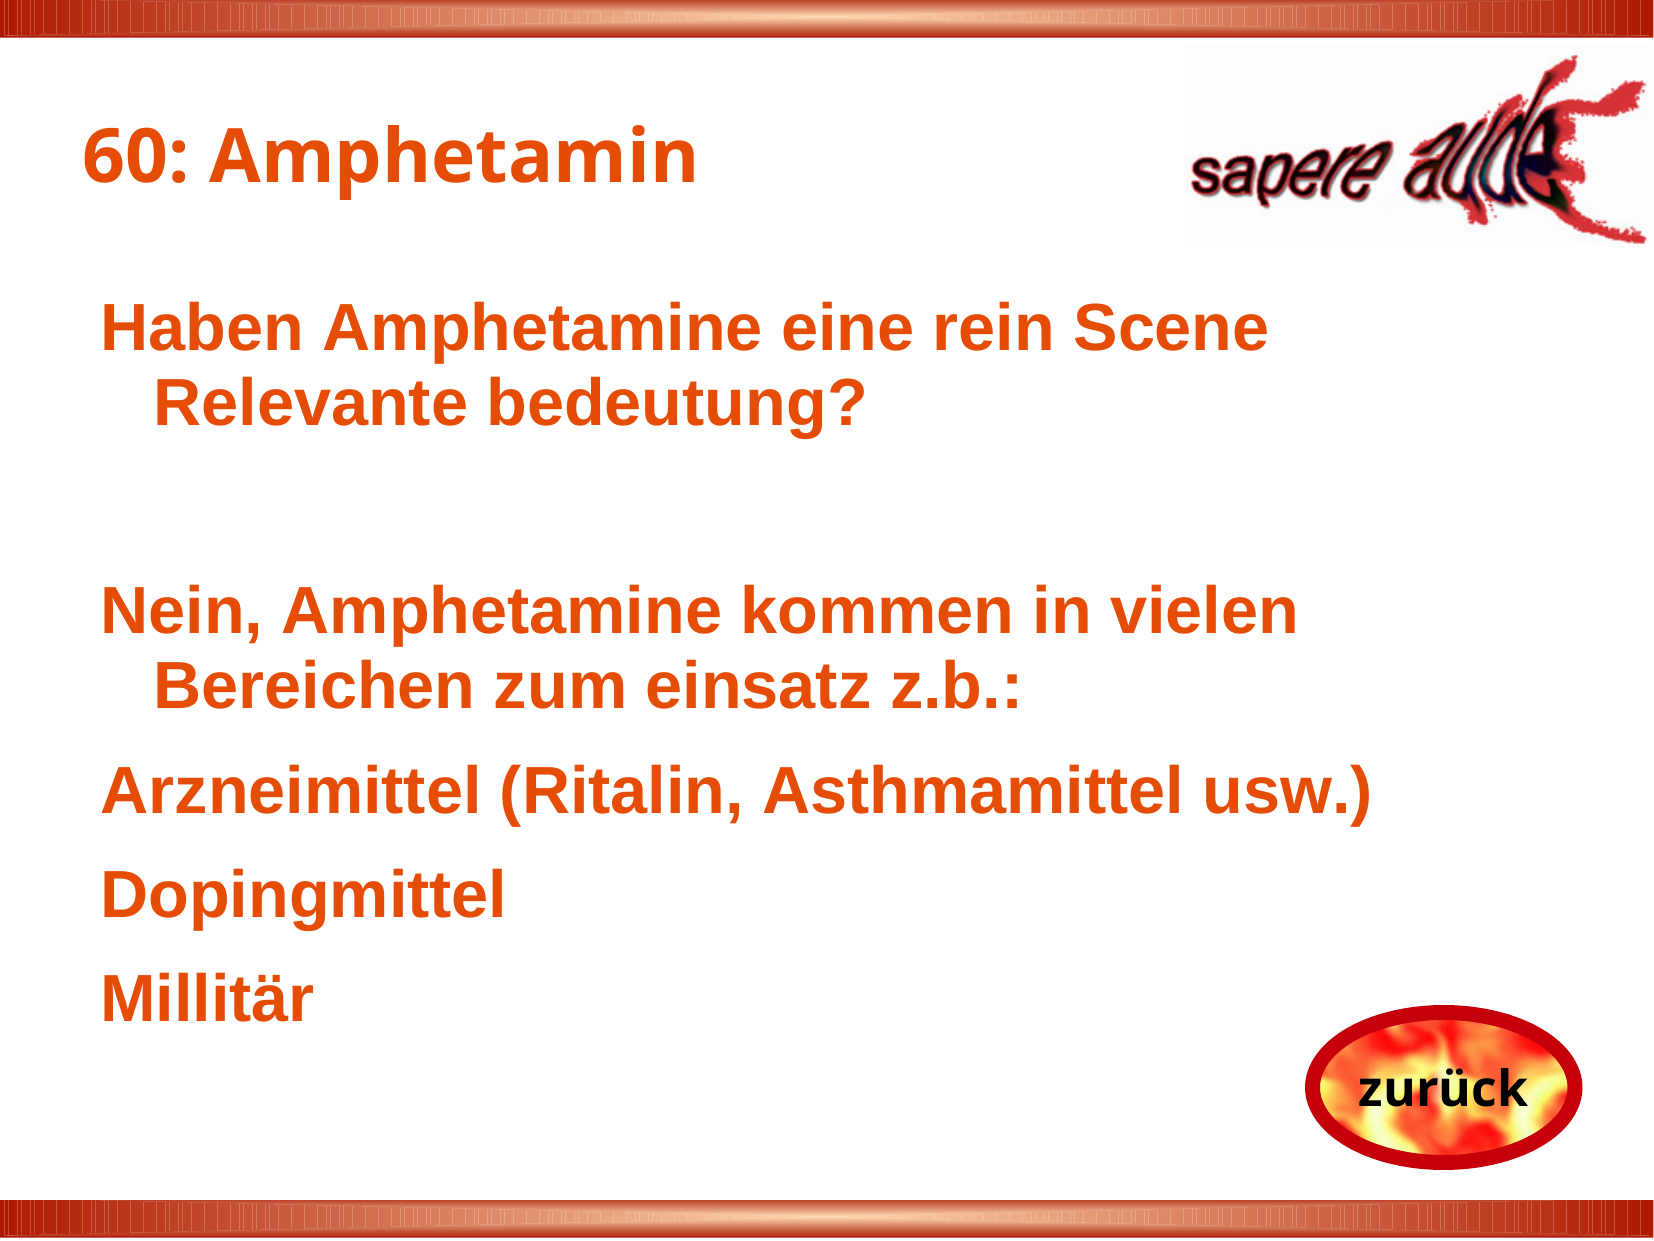

# 60: Amphetamin
Haben Amphetamine eine rein Scene Relevante bedeutung?
Nein, Amphetamine kommen in vielen Bereichen zum einsatz z.b.:
Arzneimittel (Ritalin, Asthmamittel usw.)
Dopingmittel
Millitär